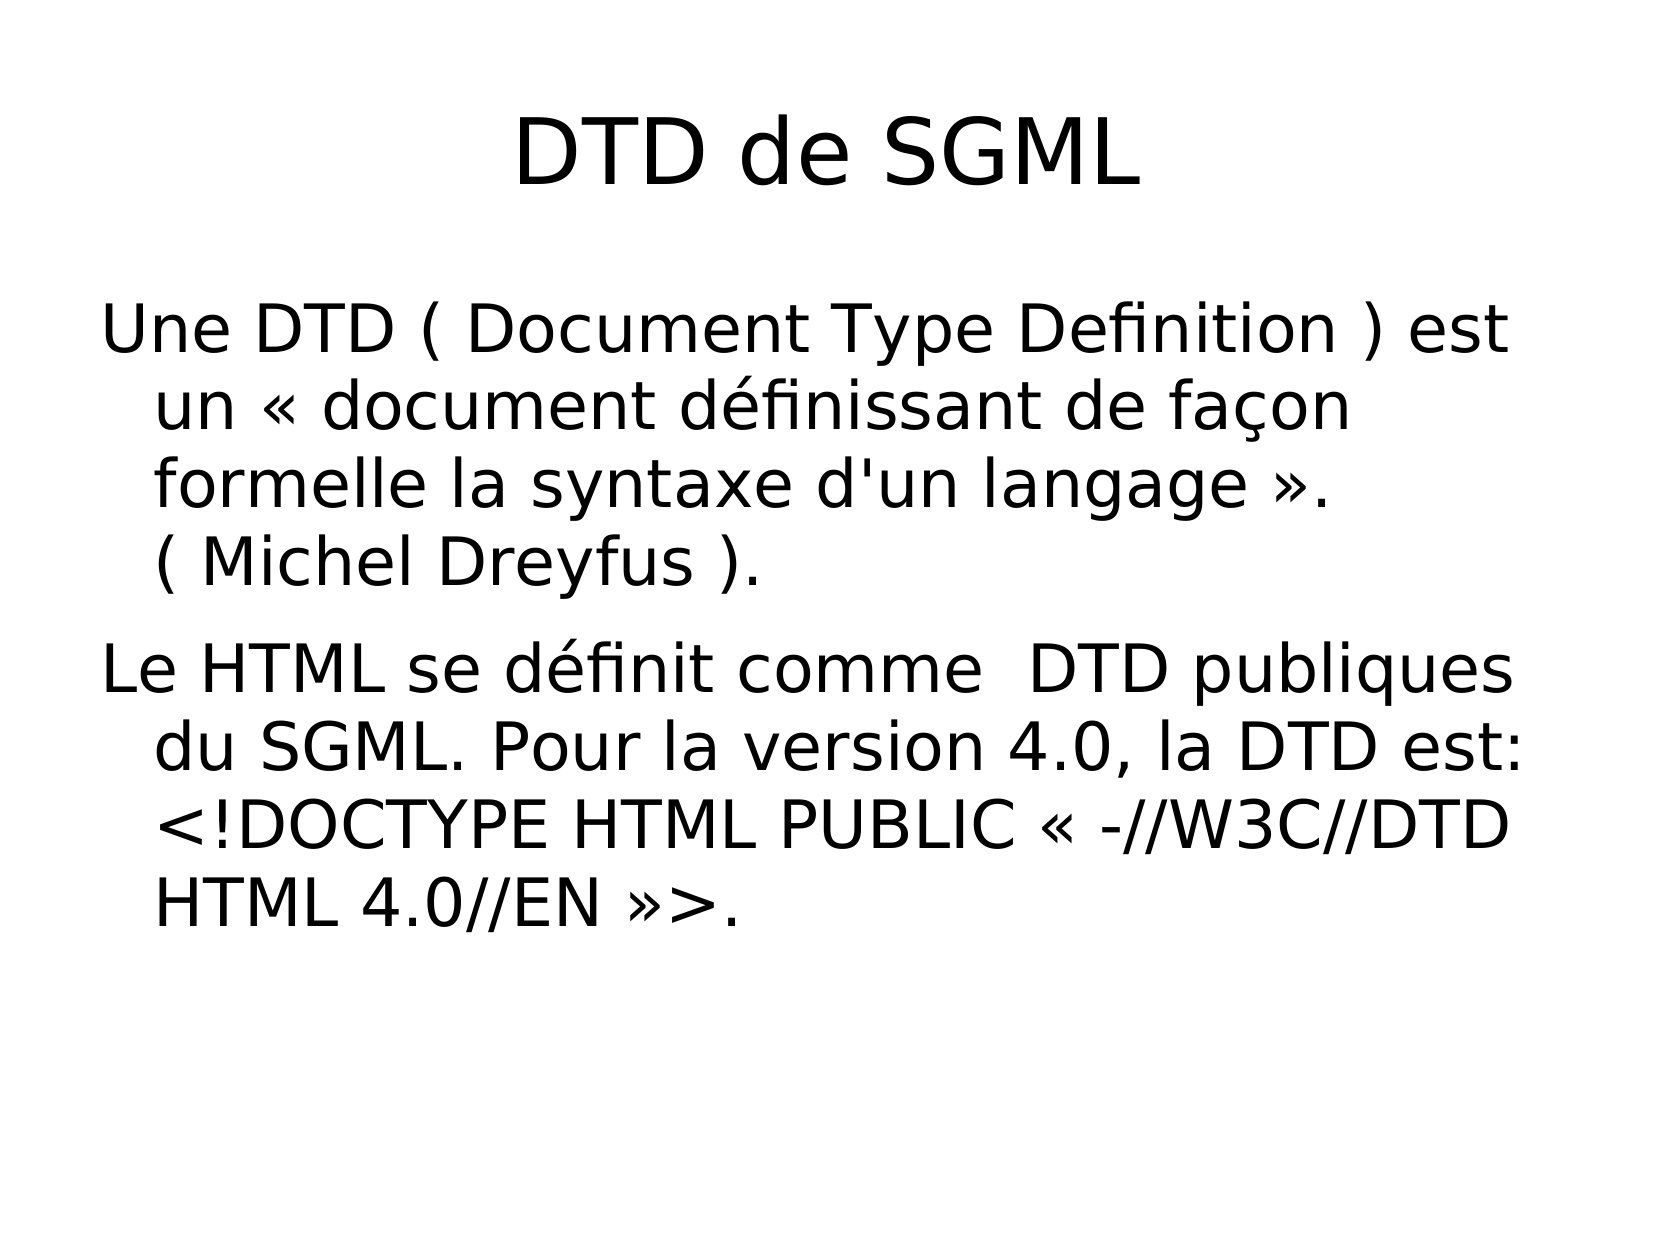

# DTD de SGML
Une DTD ( Document Type Definition ) est un « document définissant de façon formelle la syntaxe d'un langage ».( Michel Dreyfus ).
Le HTML se définit comme DTD publiques du SGML. Pour la version 4.0, la DTD est: <!DOCTYPE HTML PUBLIC « -//W3C//DTD HTML 4.0//EN »>.